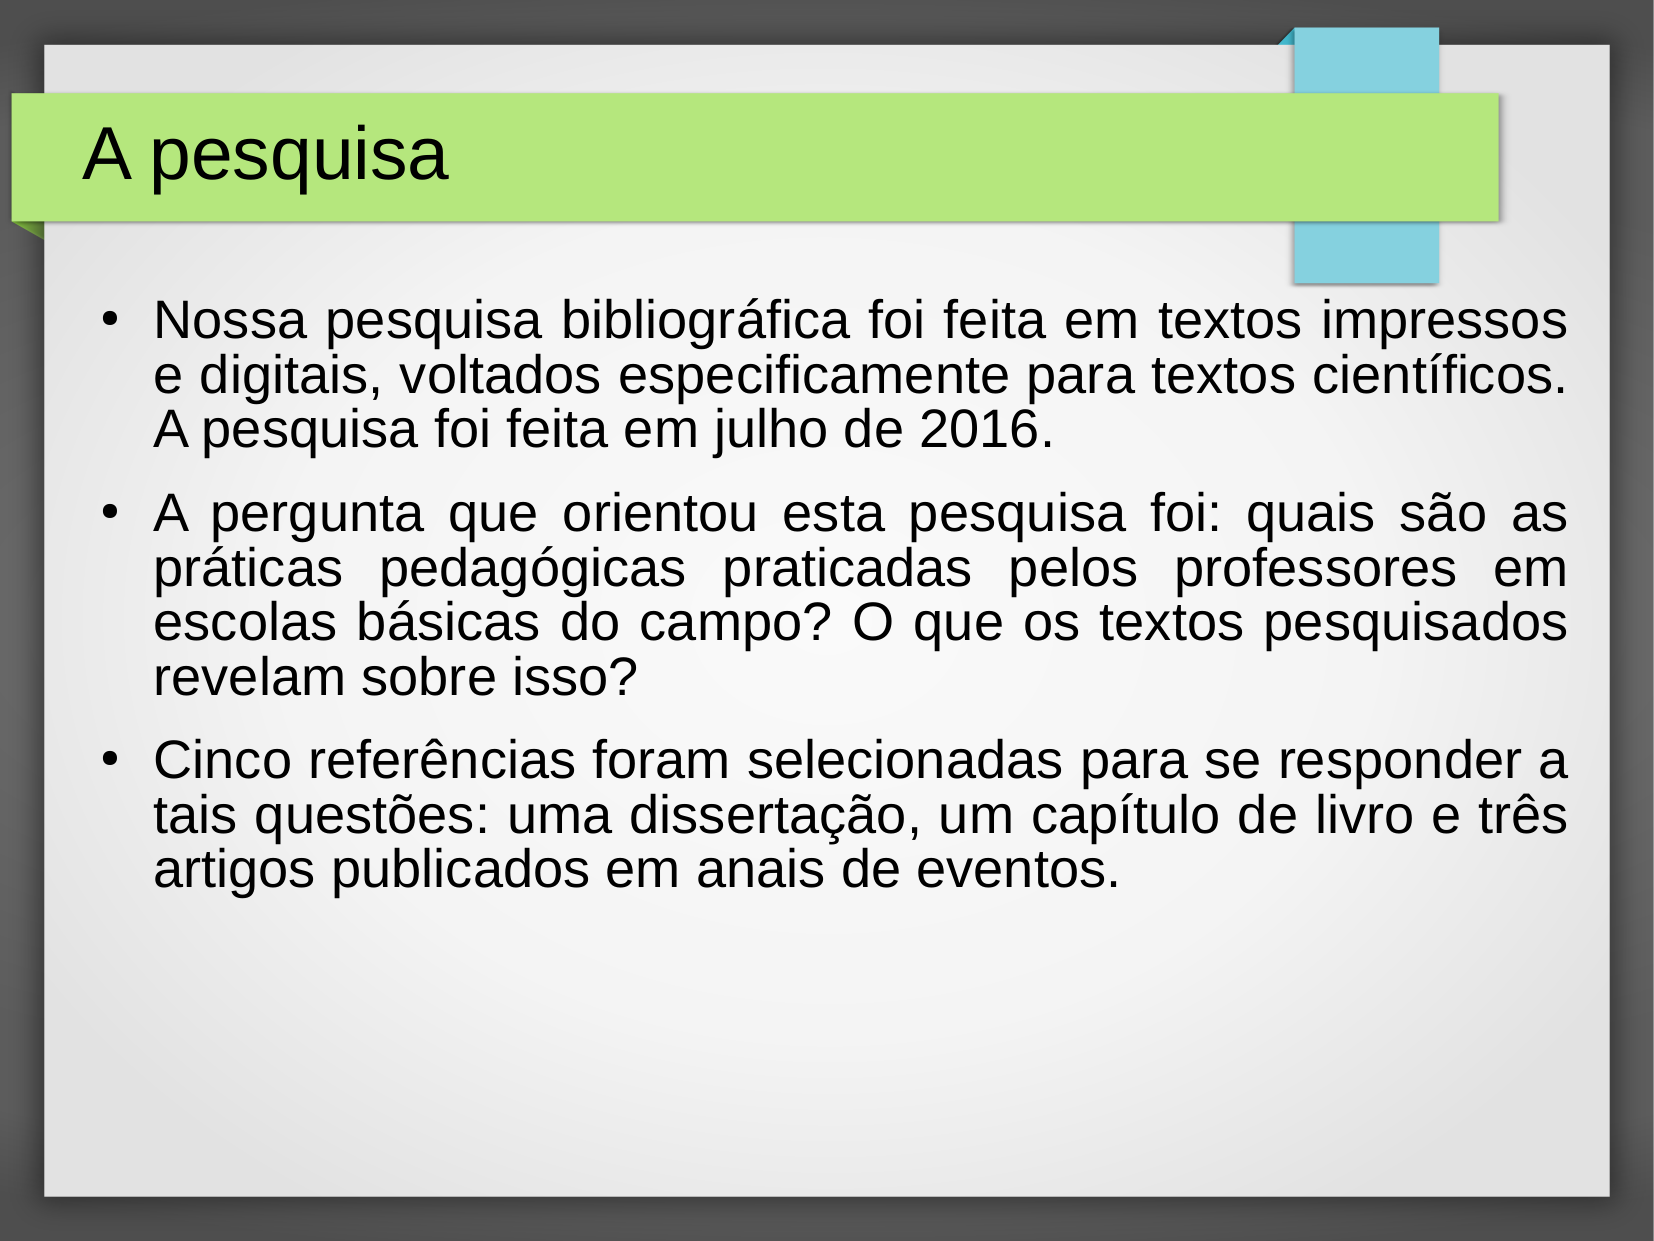

# A pesquisa
Nossa pesquisa bibliográfica foi feita em textos impressos e digitais, voltados especificamente para textos científicos. A pesquisa foi feita em julho de 2016.
A pergunta que orientou esta pesquisa foi: quais são as práticas pedagógicas praticadas pelos professores em escolas básicas do campo? O que os textos pesquisados revelam sobre isso?
Cinco referências foram selecionadas para se responder a tais questões: uma dissertação, um capítulo de livro e três artigos publicados em anais de eventos.